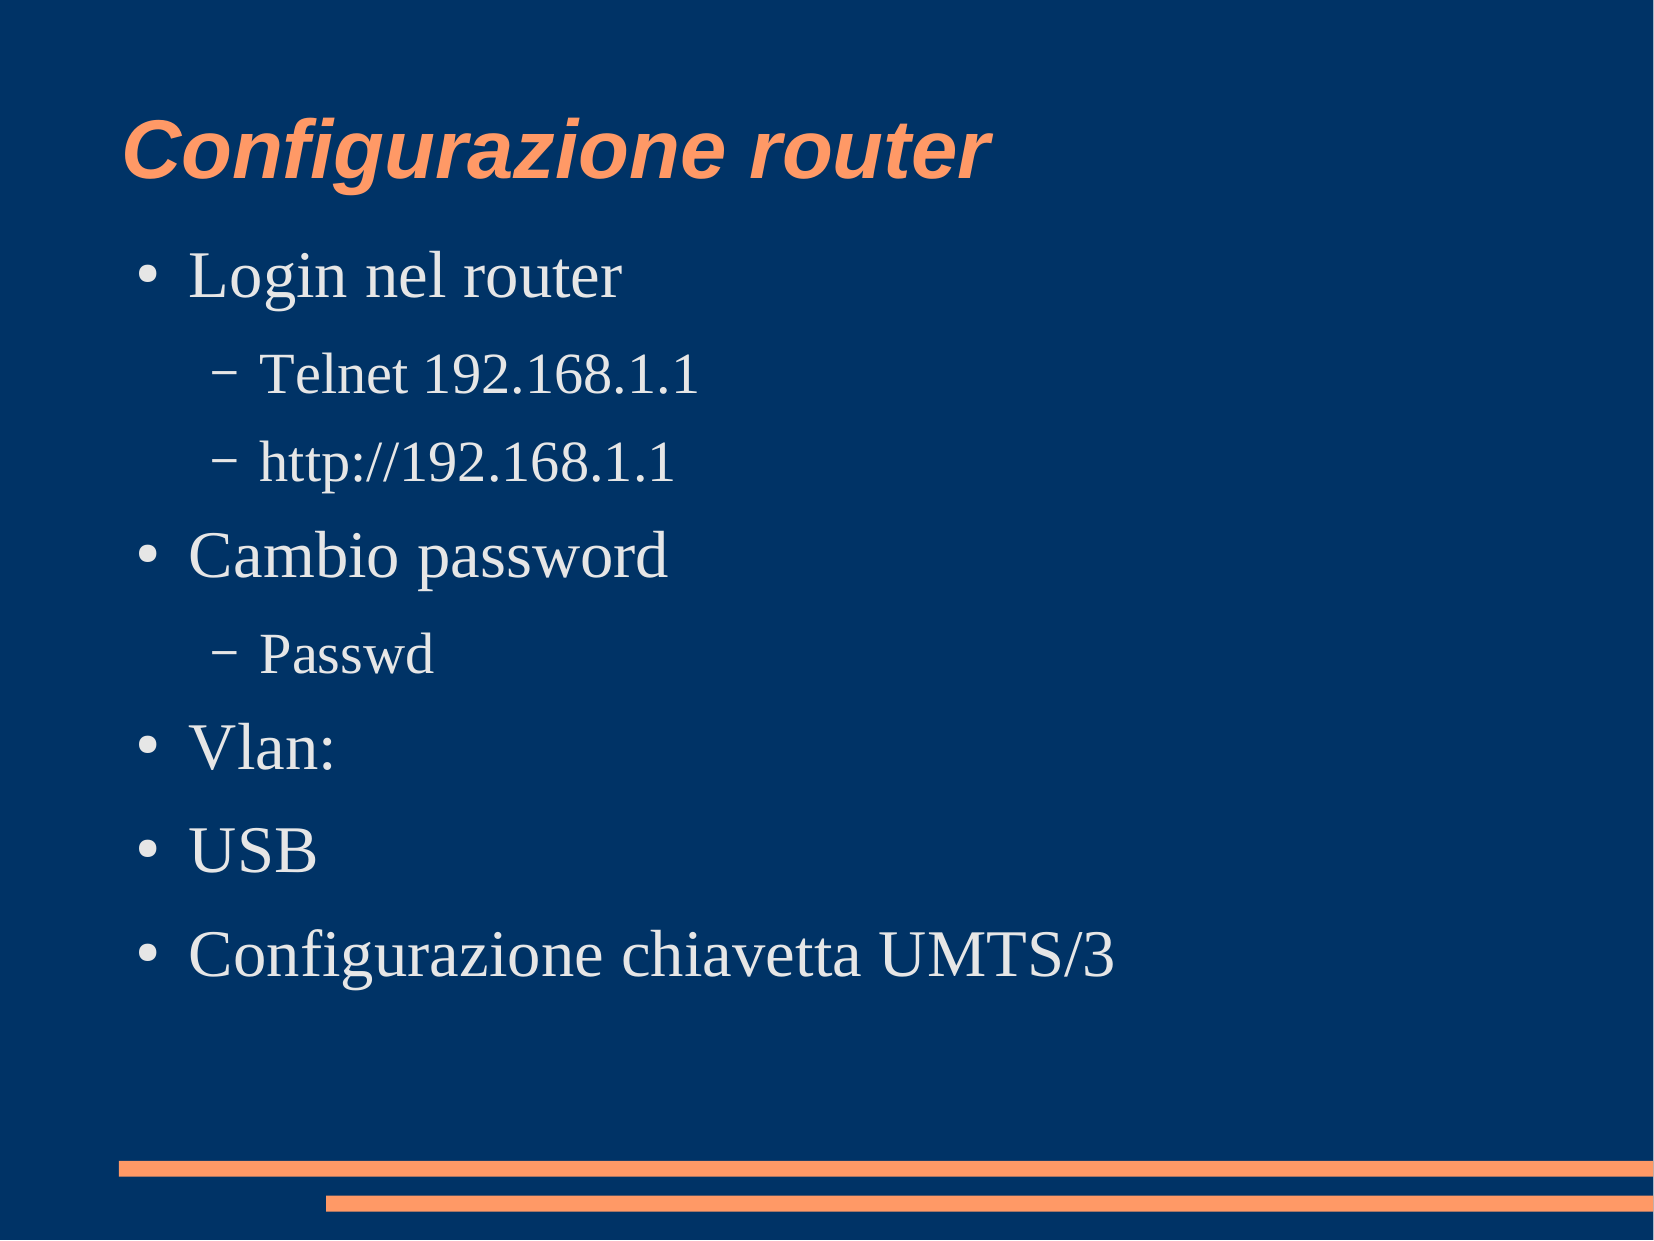

# Configurazione router
Login nel router
Telnet 192.168.1.1
http://192.168.1.1
Cambio password
Passwd
Vlan:
USB
Configurazione chiavetta UMTS/3